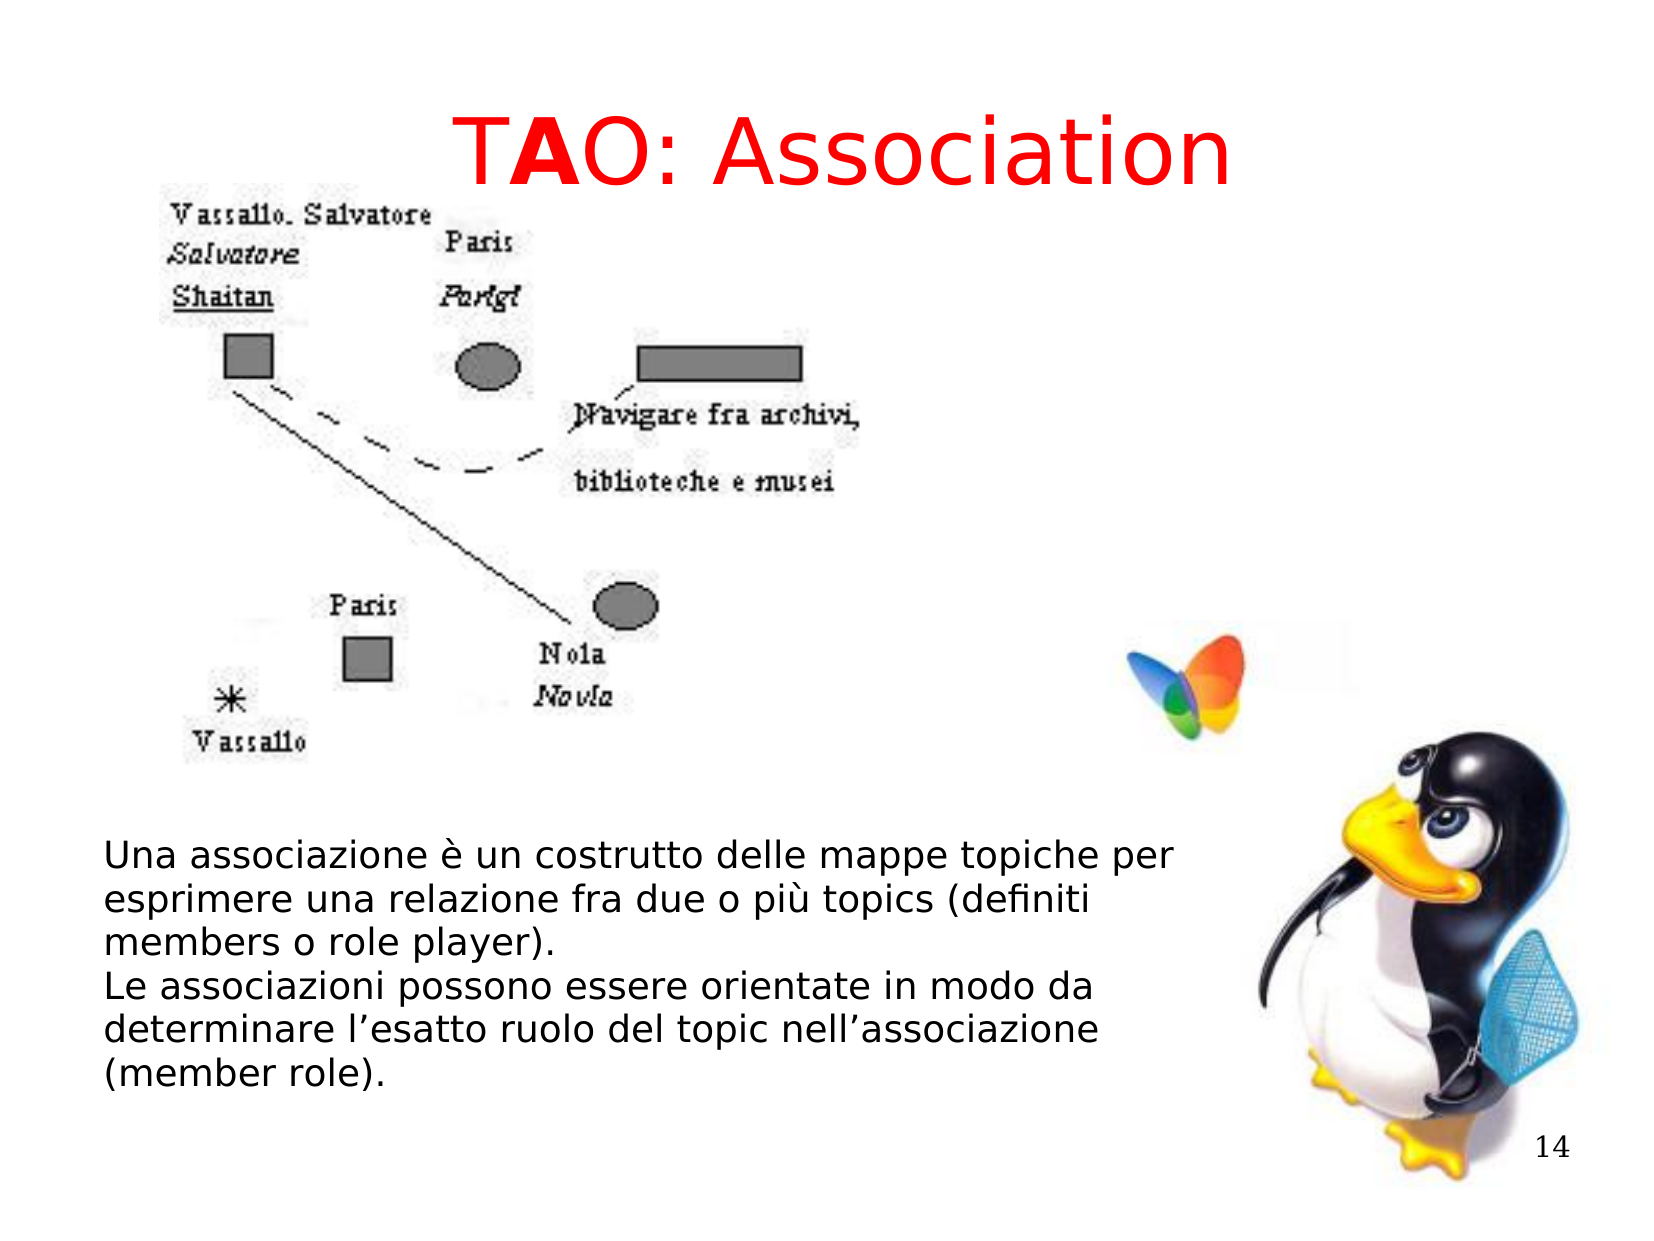

# TAO: Association
Una associazione è un costrutto delle mappe topiche per esprimere una relazione fra due o più topics (definiti members o role player).
Le associazioni possono essere orientate in modo da determinare l’esatto ruolo del topic nell’associazione (member role).
14